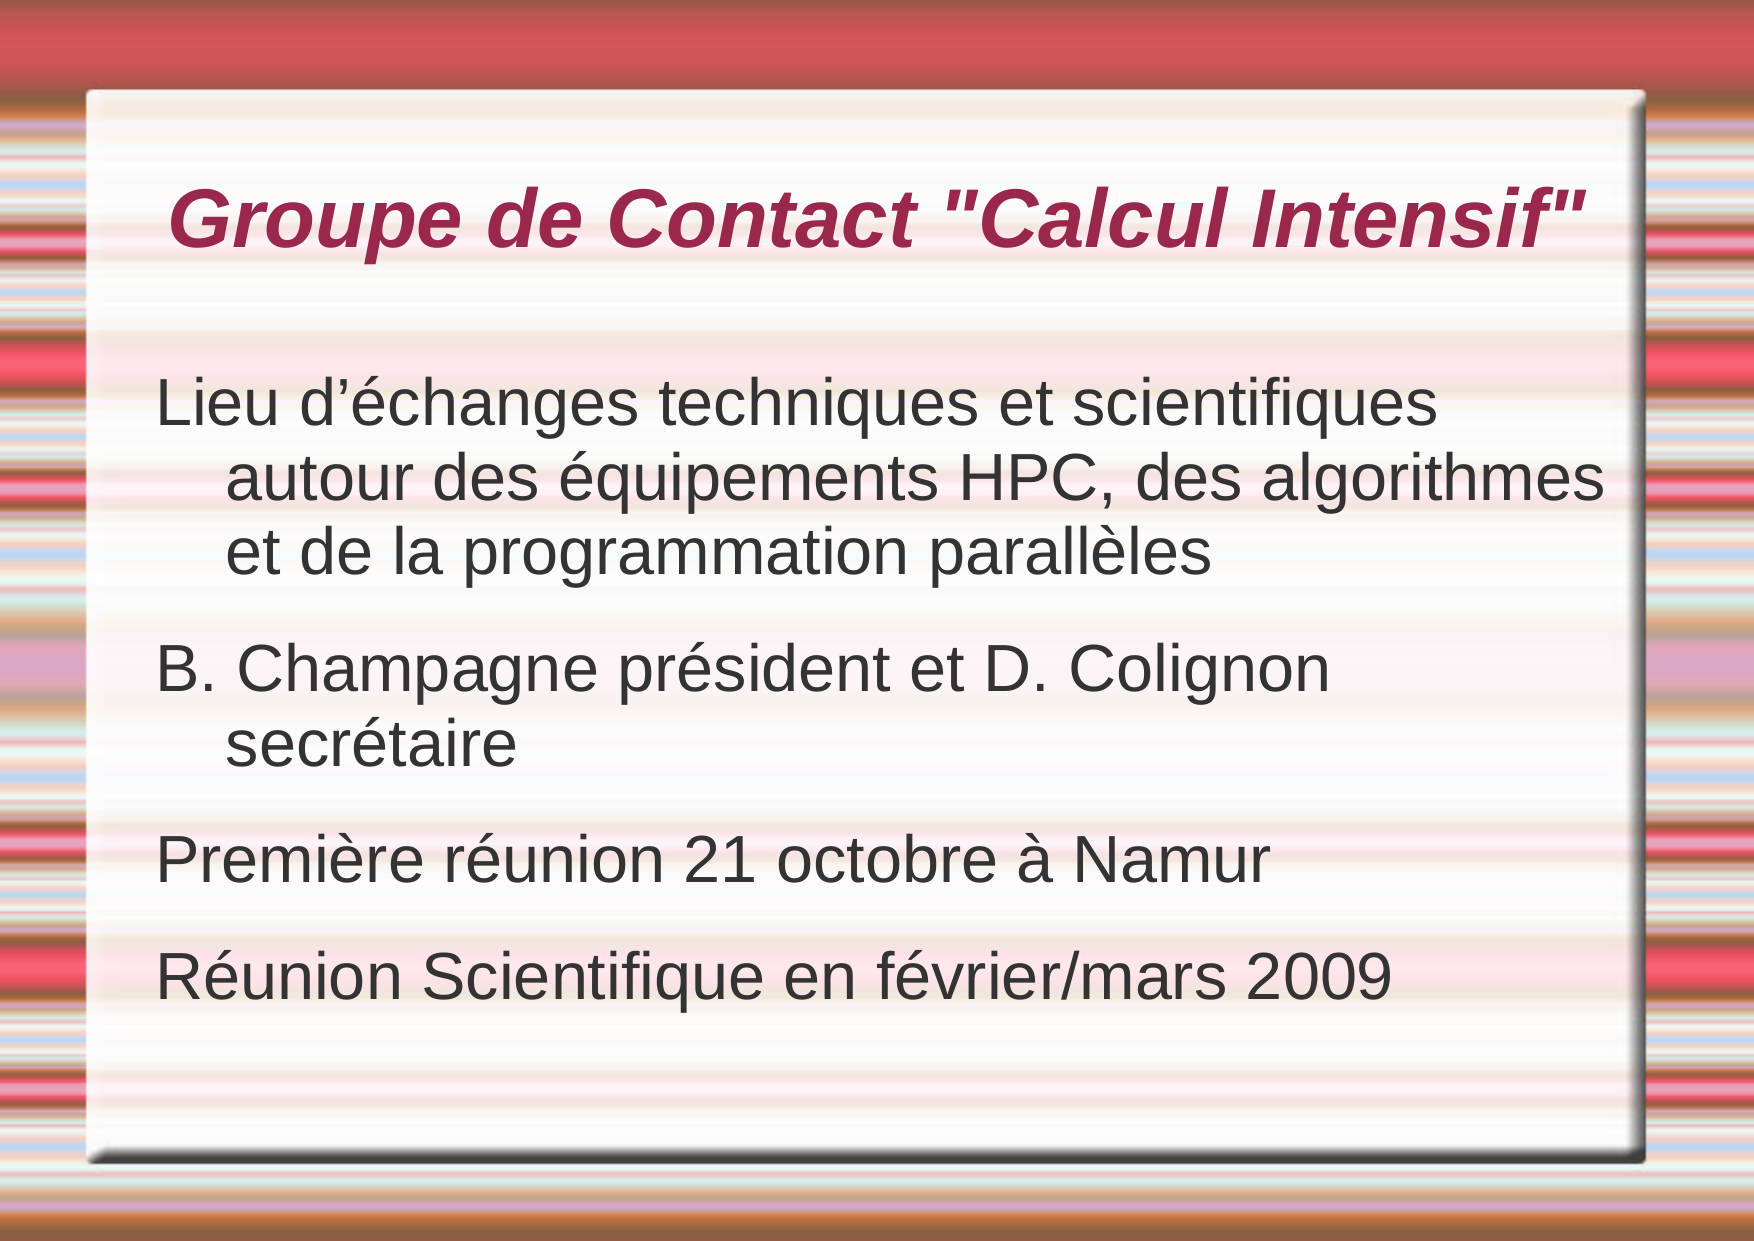

# Groupe de Contact "Calcul Intensif"
Lieu d’échanges techniques et scientifiques autour des équipements HPC, des algorithmes et de la programmation parallèles
B. Champagne président et D. Colignon secrétaire
Première réunion 21 octobre à Namur
Réunion Scientifique en février/mars 2009